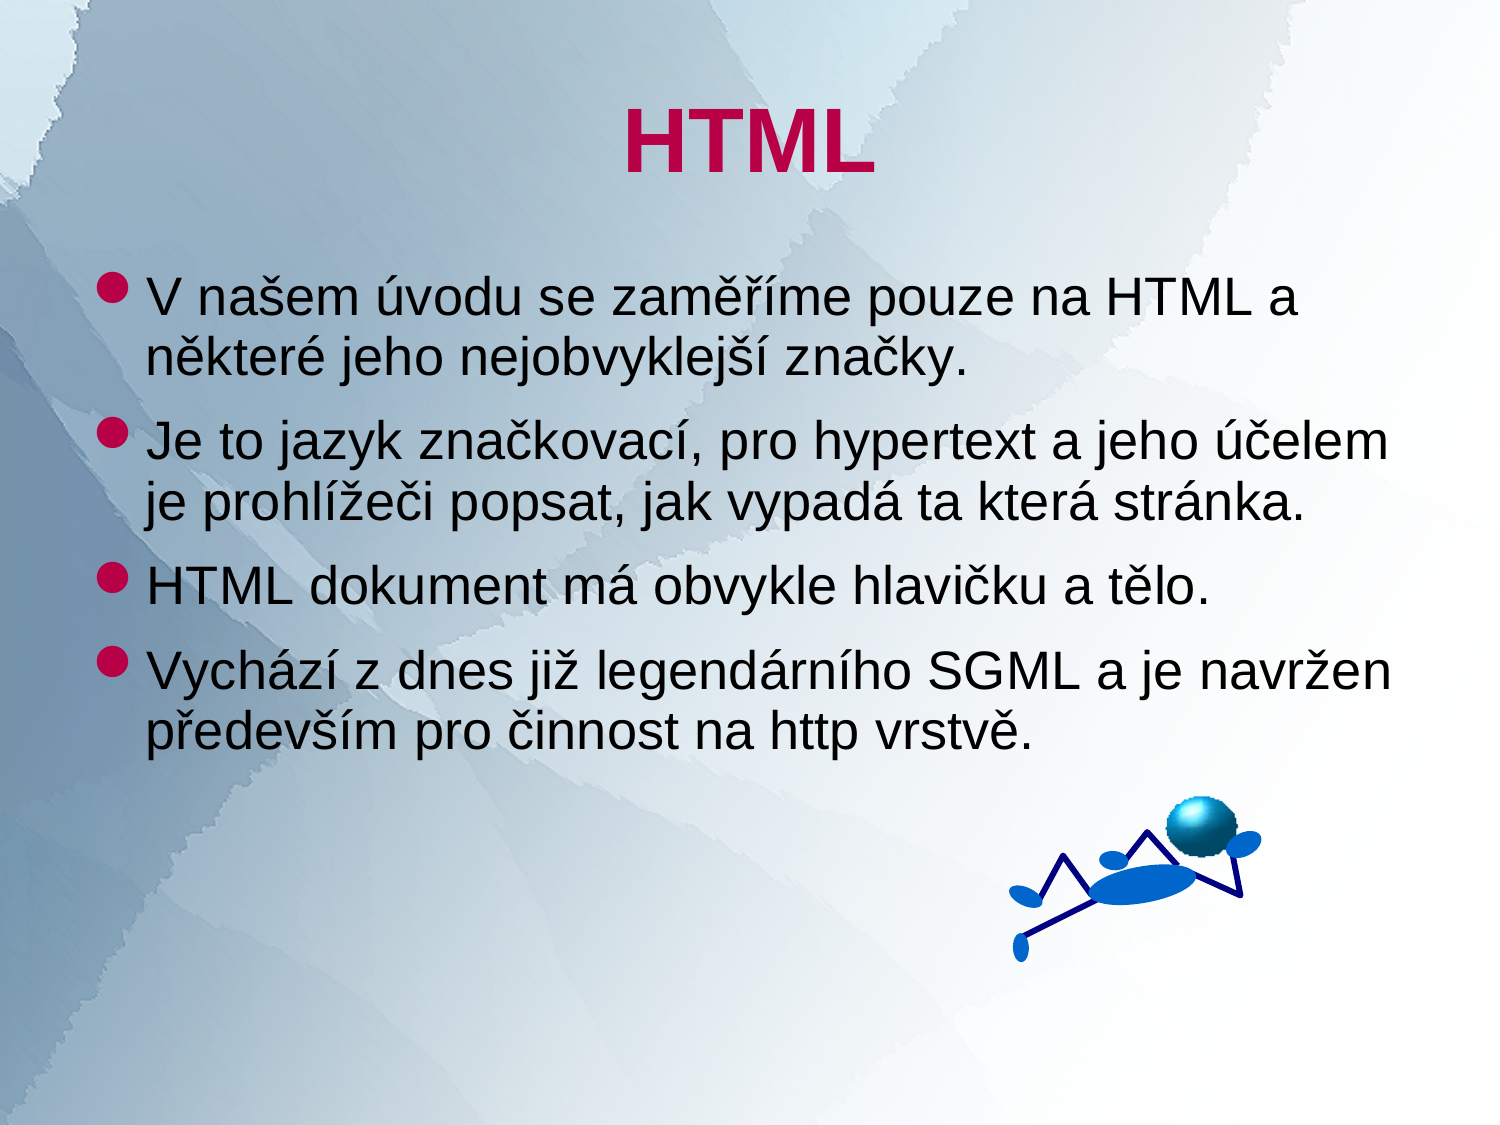

HTML
V našem úvodu se zaměříme pouze na HTML a některé jeho nejobvyklejší značky.
Je to jazyk značkovací, pro hypertext a jeho účelem je prohlížeči popsat, jak vypadá ta která stránka.
HTML dokument má obvykle hlavičku a tělo.
Vychází z dnes již legendárního SGML a je navržen především pro činnost na http vrstvě.